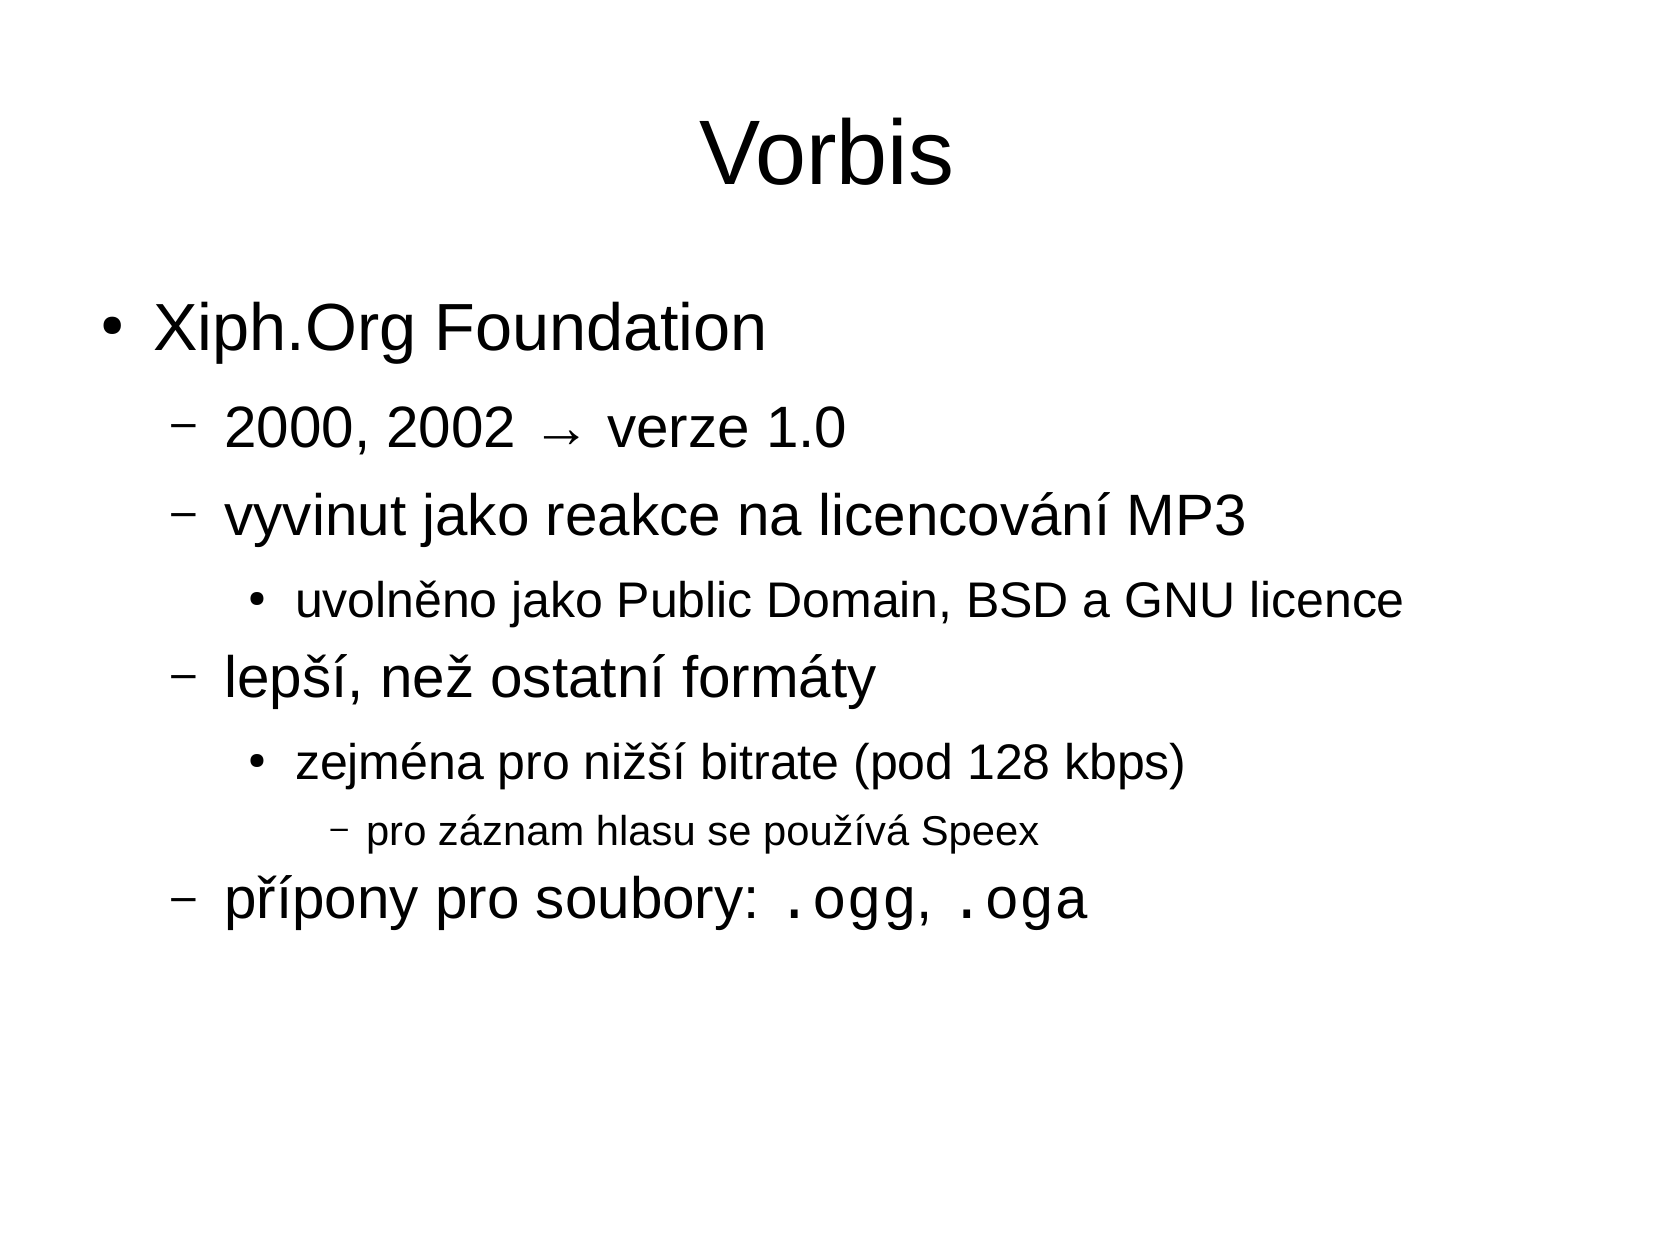

# Vorbis
Xiph.Org Foundation
2000, 2002 → verze 1.0
vyvinut jako reakce na licencování MP3
uvolněno jako Public Domain, BSD a GNU licence
lepší, než ostatní formáty
zejména pro nižší bitrate (pod 128 kbps)
pro záznam hlasu se používá Speex
přípony pro soubory: .ogg, .oga